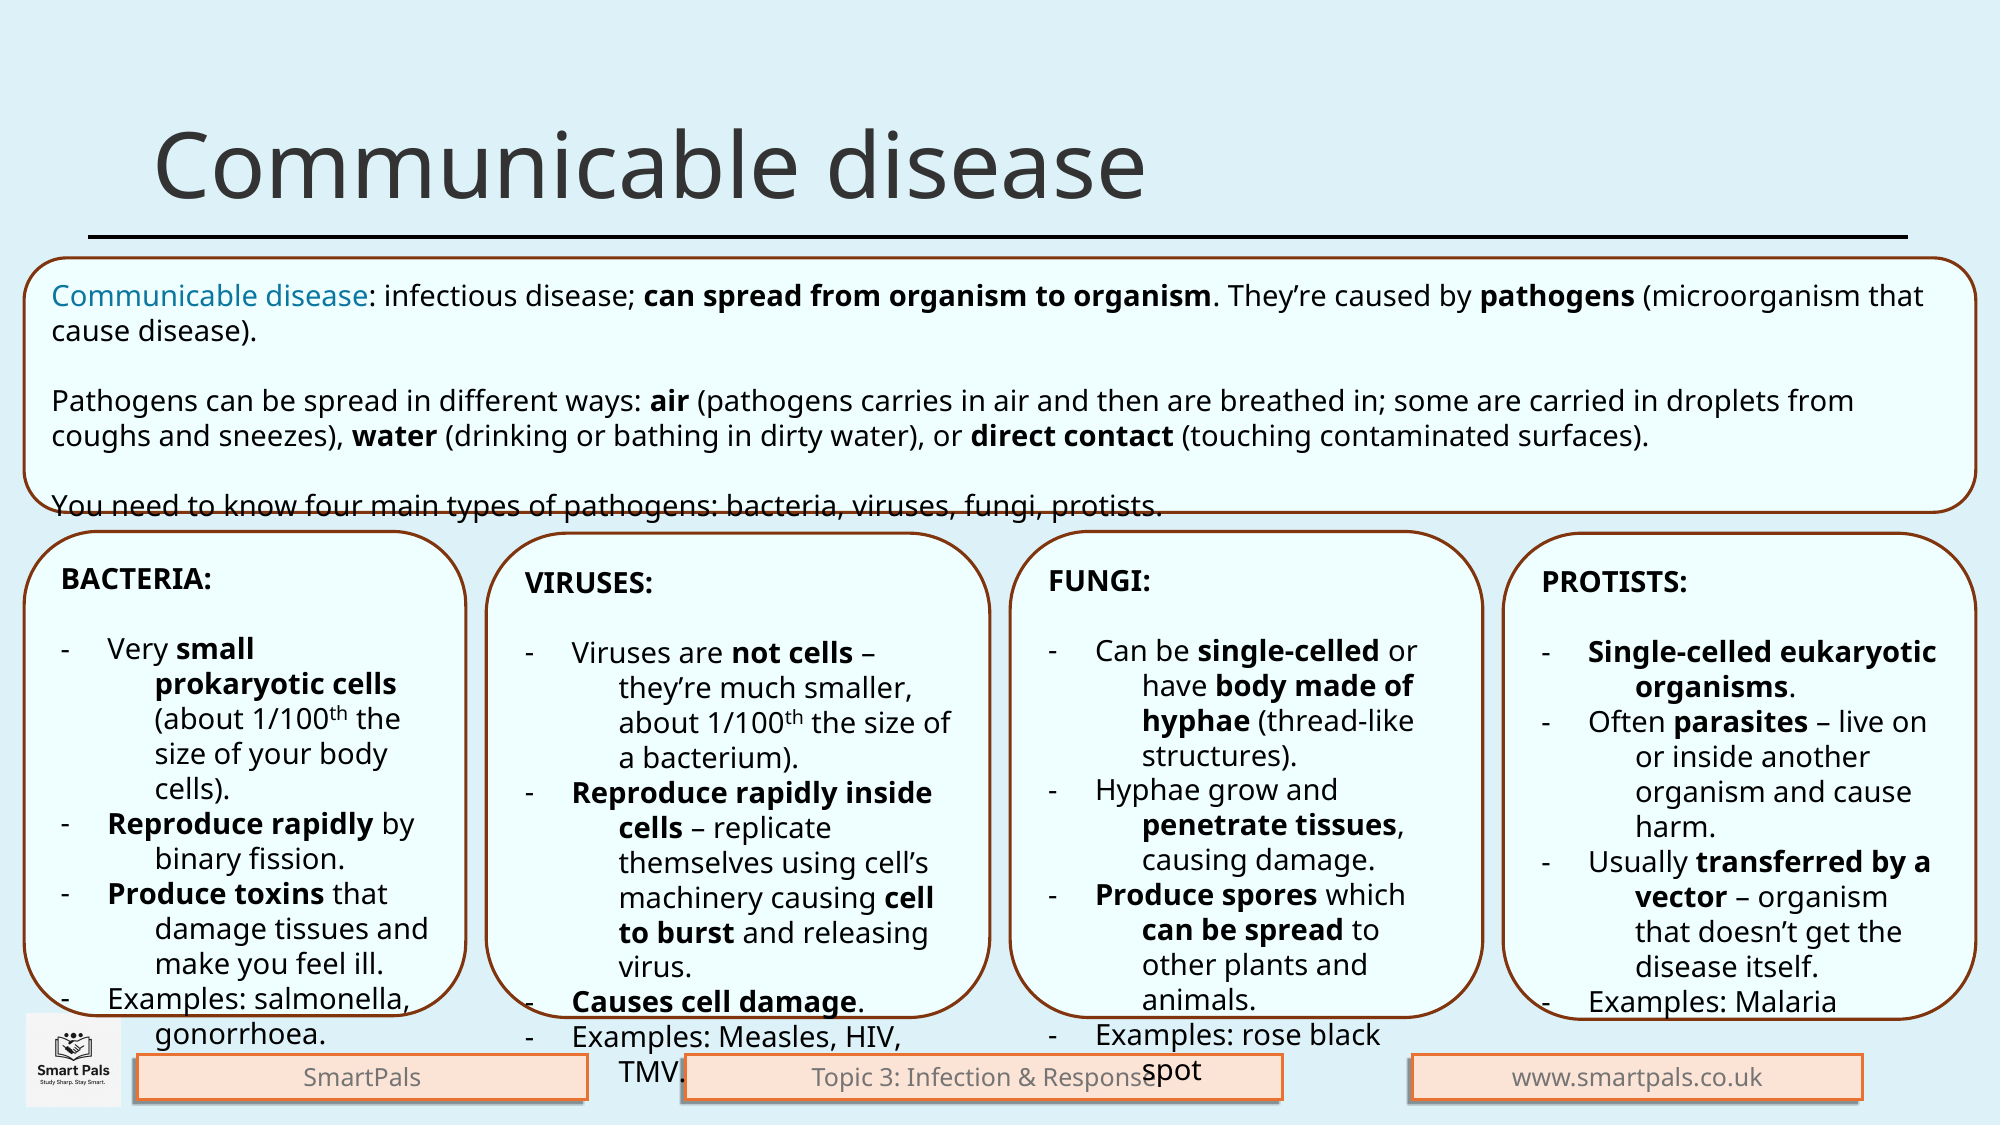

# Communicable disease
Communicable disease: infectious disease; can spread from organism to organism. They’re caused by pathogens (microorganism that cause disease).
Pathogens can be spread in different ways: air (pathogens carries in air and then are breathed in; some are carried in droplets from coughs and sneezes), water (drinking or bathing in dirty water), or direct contact (touching contaminated surfaces).
You need to know four main types of pathogens: bacteria, viruses, fungi, protists.
FUNGI:
Can be single-celled or have body made of hyphae (thread-like structures).
Hyphae grow and penetrate tissues, causing damage.
Produce spores which can be spread to other plants and animals.
Examples: rose black spot
BACTERIA:
Very small prokaryotic cells (about 1/100th the size of your body cells).
Reproduce rapidly by binary fission.
Produce toxins that damage tissues and make you feel ill.
Examples: salmonella, gonorrhoea.
VIRUSES:
Viruses are not cells – they’re much smaller, about 1/100th the size of a bacterium).
Reproduce rapidly inside cells – replicate themselves using cell’s machinery causing cell to burst and releasing virus.
Causes cell damage.
Examples: Measles, HIV, TMV.
PROTISTS:
Single-celled eukaryotic organisms.
Often parasites – live on or inside another organism and cause harm.
Usually transferred by a vector – organism that doesn’t get the disease itself.
Examples: Malaria